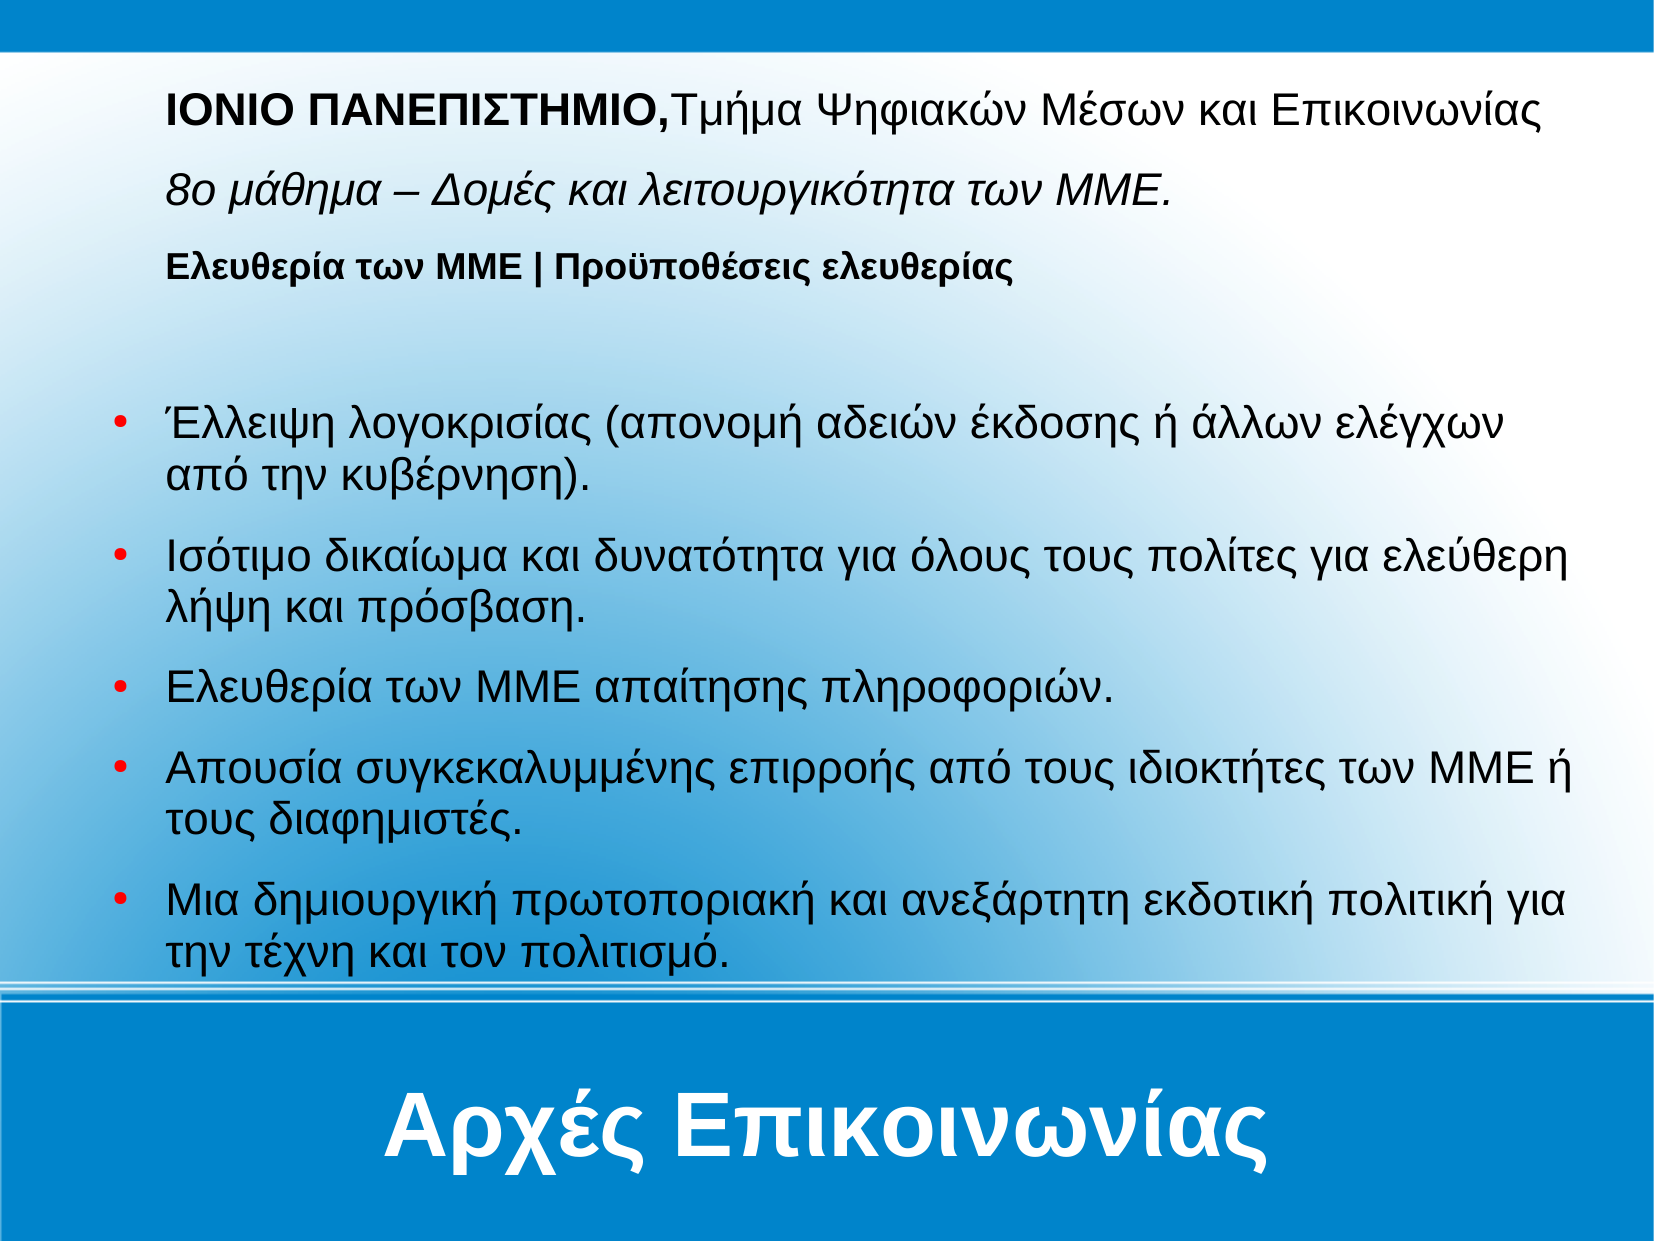

ΙΟΝΙΟ ΠΑΝΕΠΙΣΤΗΜΙΟ,Τμήμα Ψηφιακών Μέσων και Επικοινωνίας
8ο μάθημα – Δομές και λειτουργικότητα των ΜΜΕ.
Ελευθερία των ΜΜΕ | Προϋποθέσεις ελευθερίας
Έλλειψη λογοκρισίας (απονομή αδειών έκδοσης ή άλλων ελέγχων από την κυβέρνηση).
Ισότιμο δικαίωμα και δυνατότητα για όλους τους πολίτες για ελεύθερη λήψη και πρόσβαση.
Ελευθερία των ΜΜΕ απαίτησης πληροφοριών.
Απουσία συγκεκαλυμμένης επιρροής από τους ιδιοκτήτες των ΜΜΕ ή τους διαφημιστές.
Μια δημιουργική πρωτοποριακή και ανεξάρτητη εκδοτική πολιτική για την τέχνη και τον πολιτισμό.
# Αρχές Επικοινωνίας